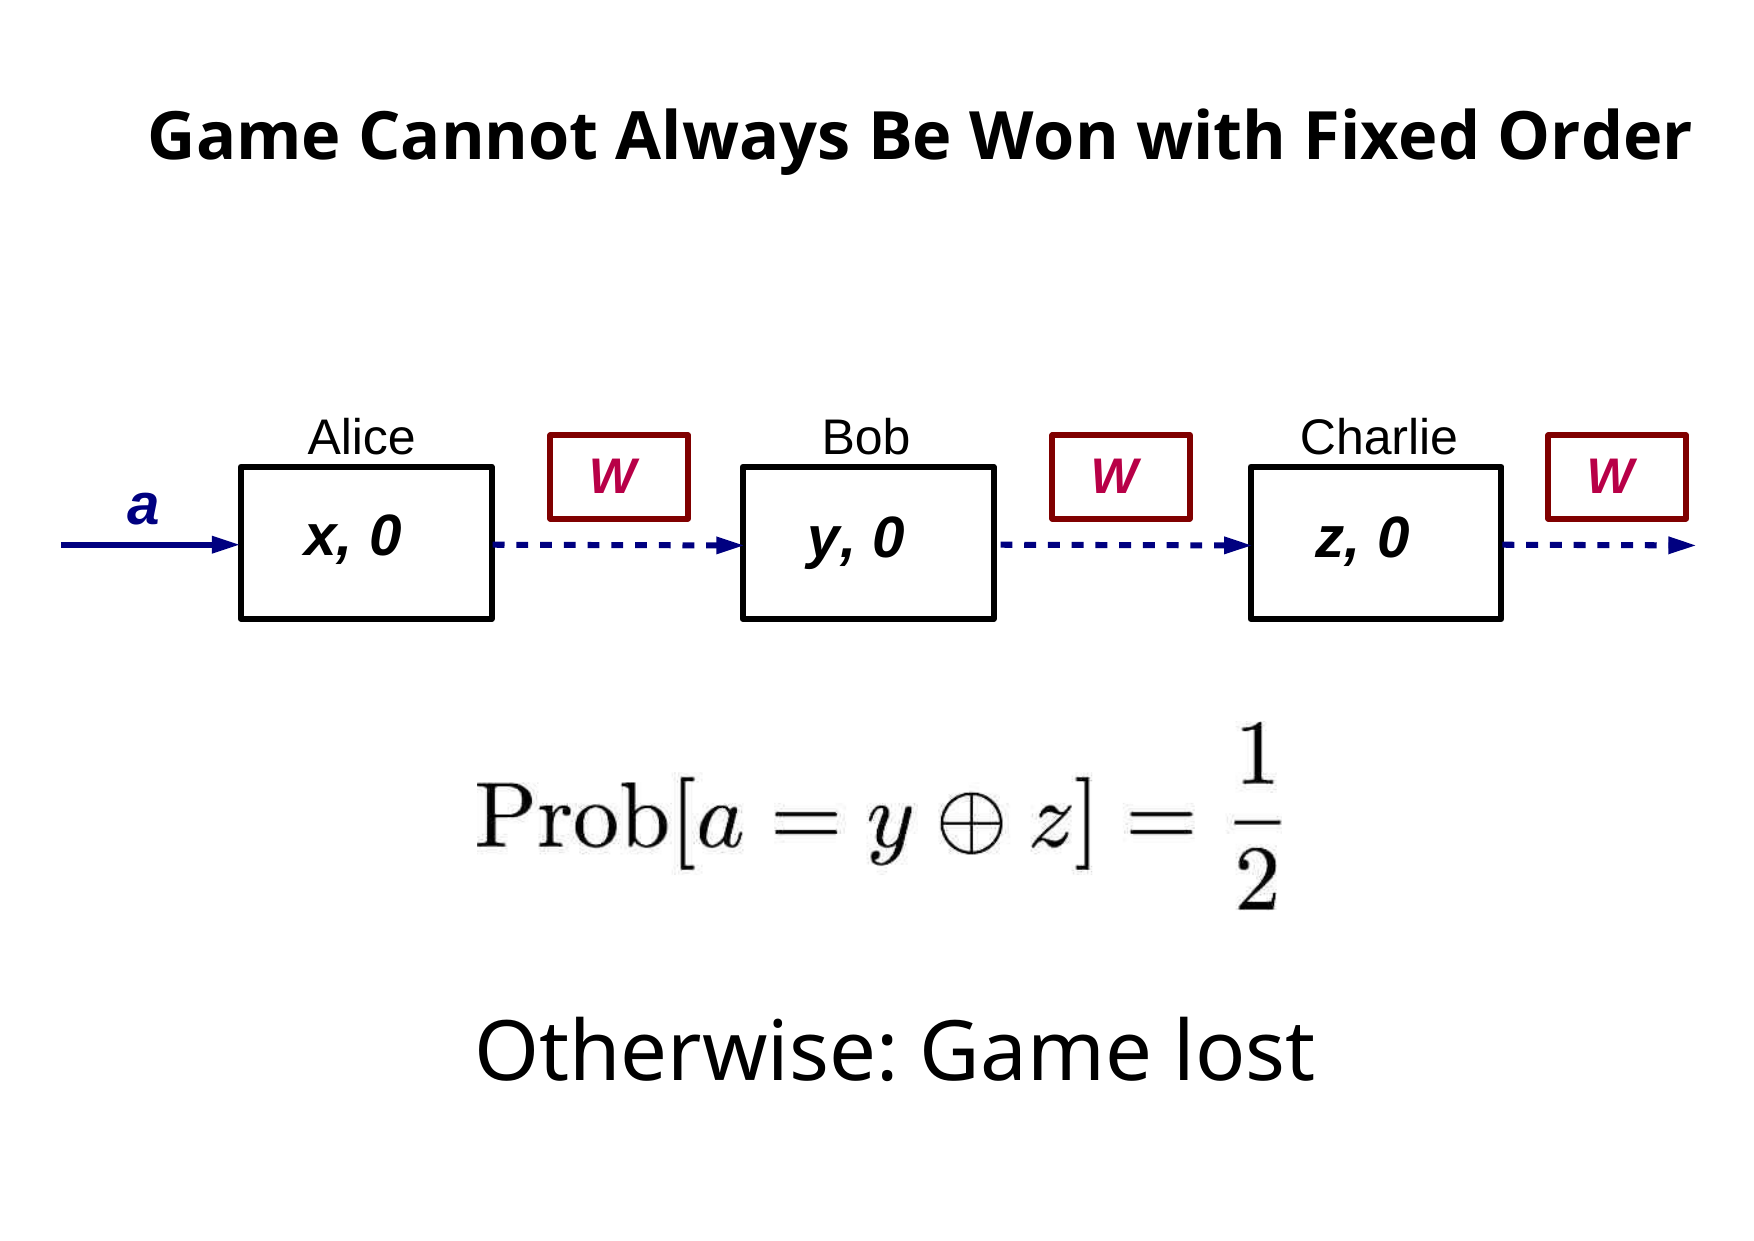

Game Cannot Always Be Won with Fixed Order
Alice
Bob
Charlie
W
W
W
a
x, 0
y, 0
z, 0
Otherwise: Game lost